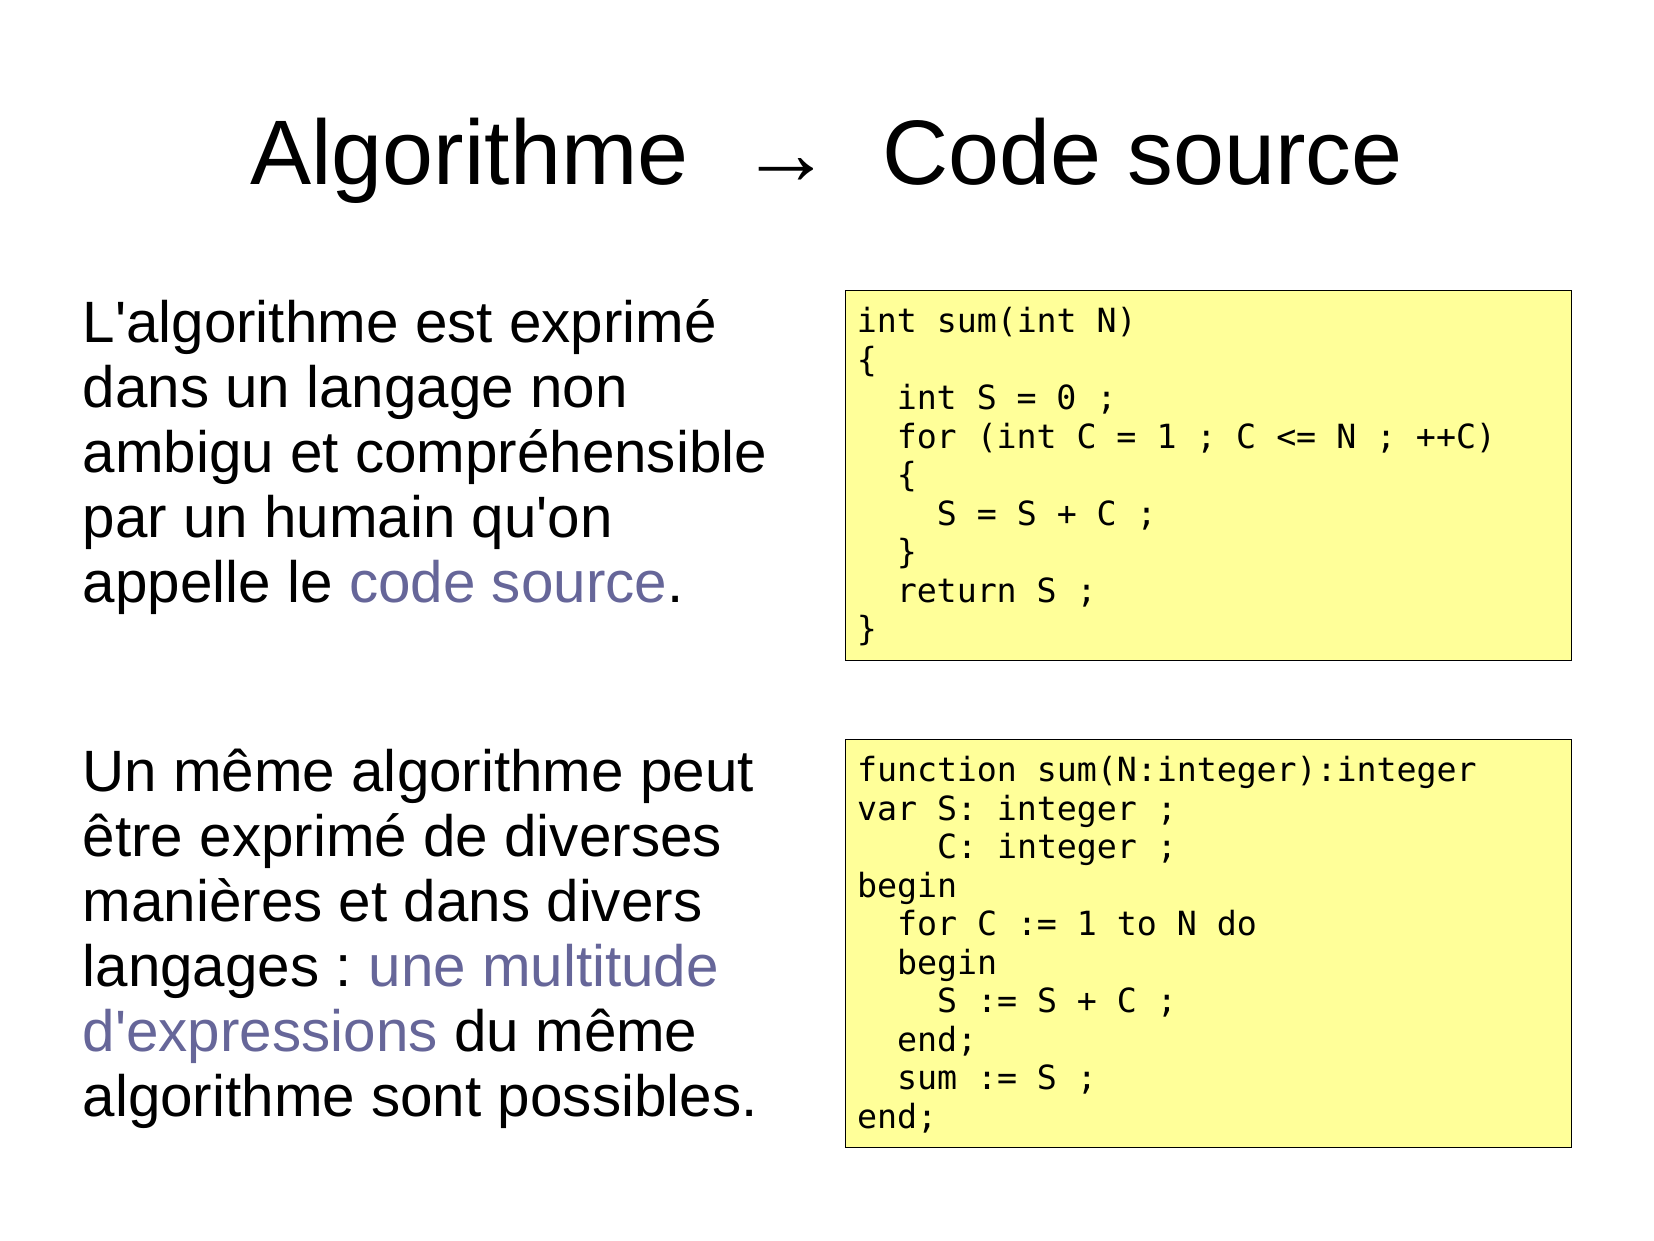

# Algorithme → Code source
L'algorithme est exprimé dans un langage non ambigu et compréhensible par un humain qu'on appelle le code source.
int sum(int N)
{
 int S = 0 ;
 for (int C = 1 ; C <= N ; ++C)
 {
 S = S + C ;
 }
 return S ;
}
Un même algorithme peut être exprimé de diverses manières et dans divers langages : une multitude d'expressions du même algorithme sont possibles.
function sum(N:integer):integer
var S: integer ;
 C: integer ;
begin
 for C := 1 to N do
 begin
 S := S + C ;
 end;
 sum := S ;
end;